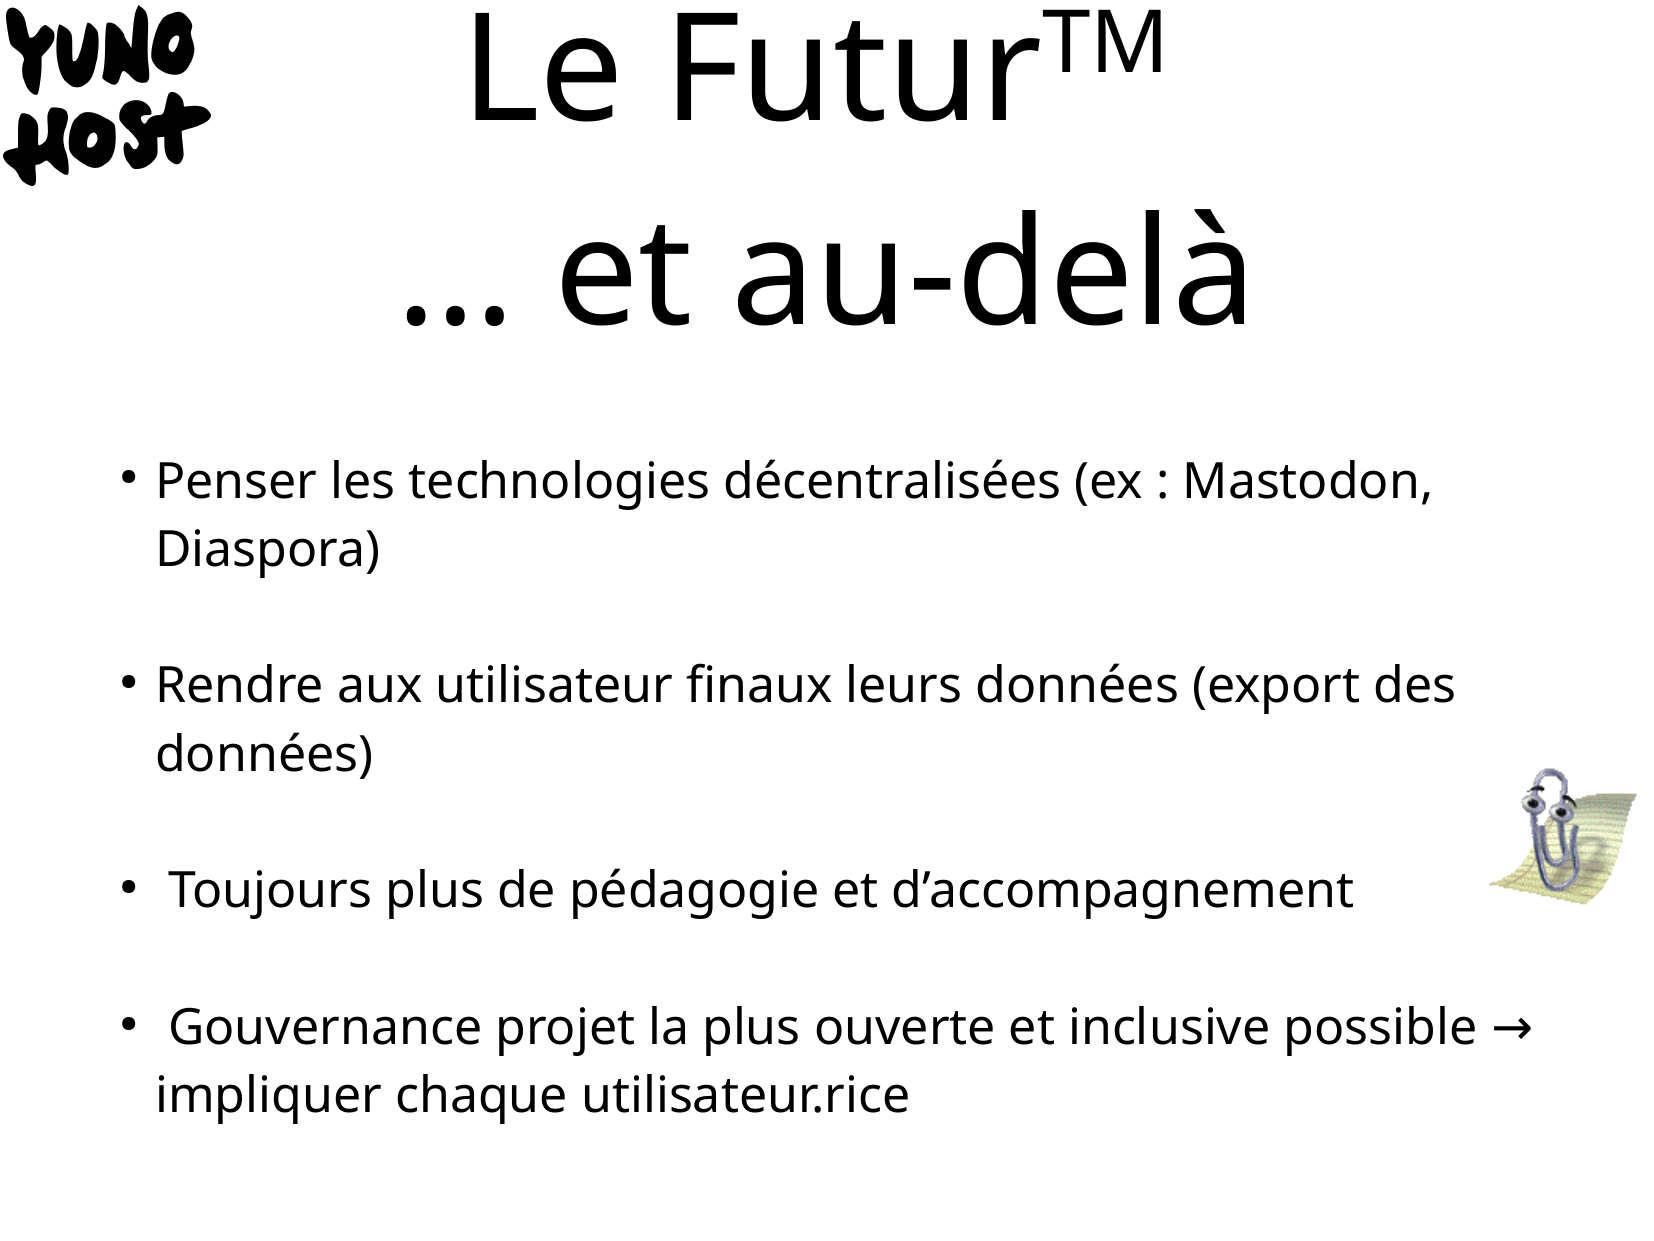

# Le FuturTM … et au-delà
Penser les technologies décentralisées (ex : Mastodon, Diaspora)
Rendre aux utilisateur finaux leurs données (export des données)
 Toujours plus de pédagogie et d’accompagnement
 Gouvernance projet la plus ouverte et inclusive possible → impliquer chaque utilisateur.rice